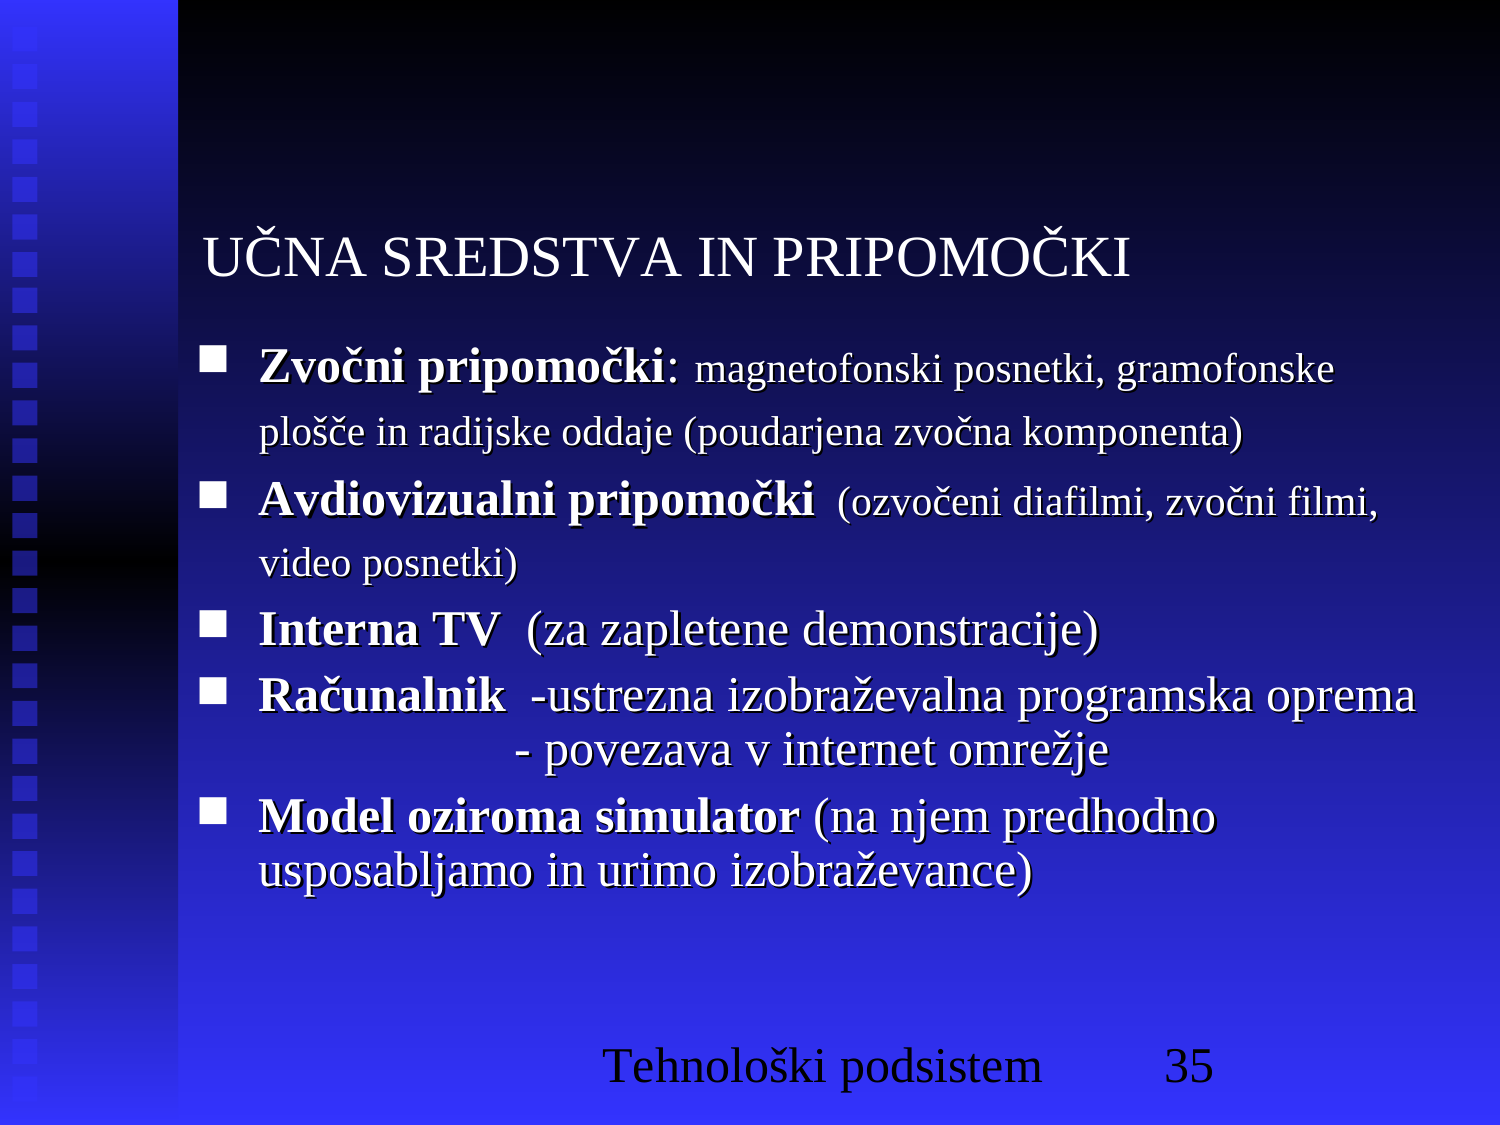

# UČNA SREDSTVA IN PRIPOMOČKI
Zvočni pripomočki: magnetofonski posnetki, gramofonske plošče in radijske oddaje (poudarjena zvočna komponenta)
Avdiovizualni pripomočki (ozvočeni diafilmi, zvočni filmi, video posnetki)
Interna TV (za zapletene demonstracije)
Računalnik -ustrezna izobraževalna programska oprema 	 - povezava v internet omrežje
Model oziroma simulator (na njem predhodno usposabljamo in urimo izobraževance)
Tehnološki podsistem
35